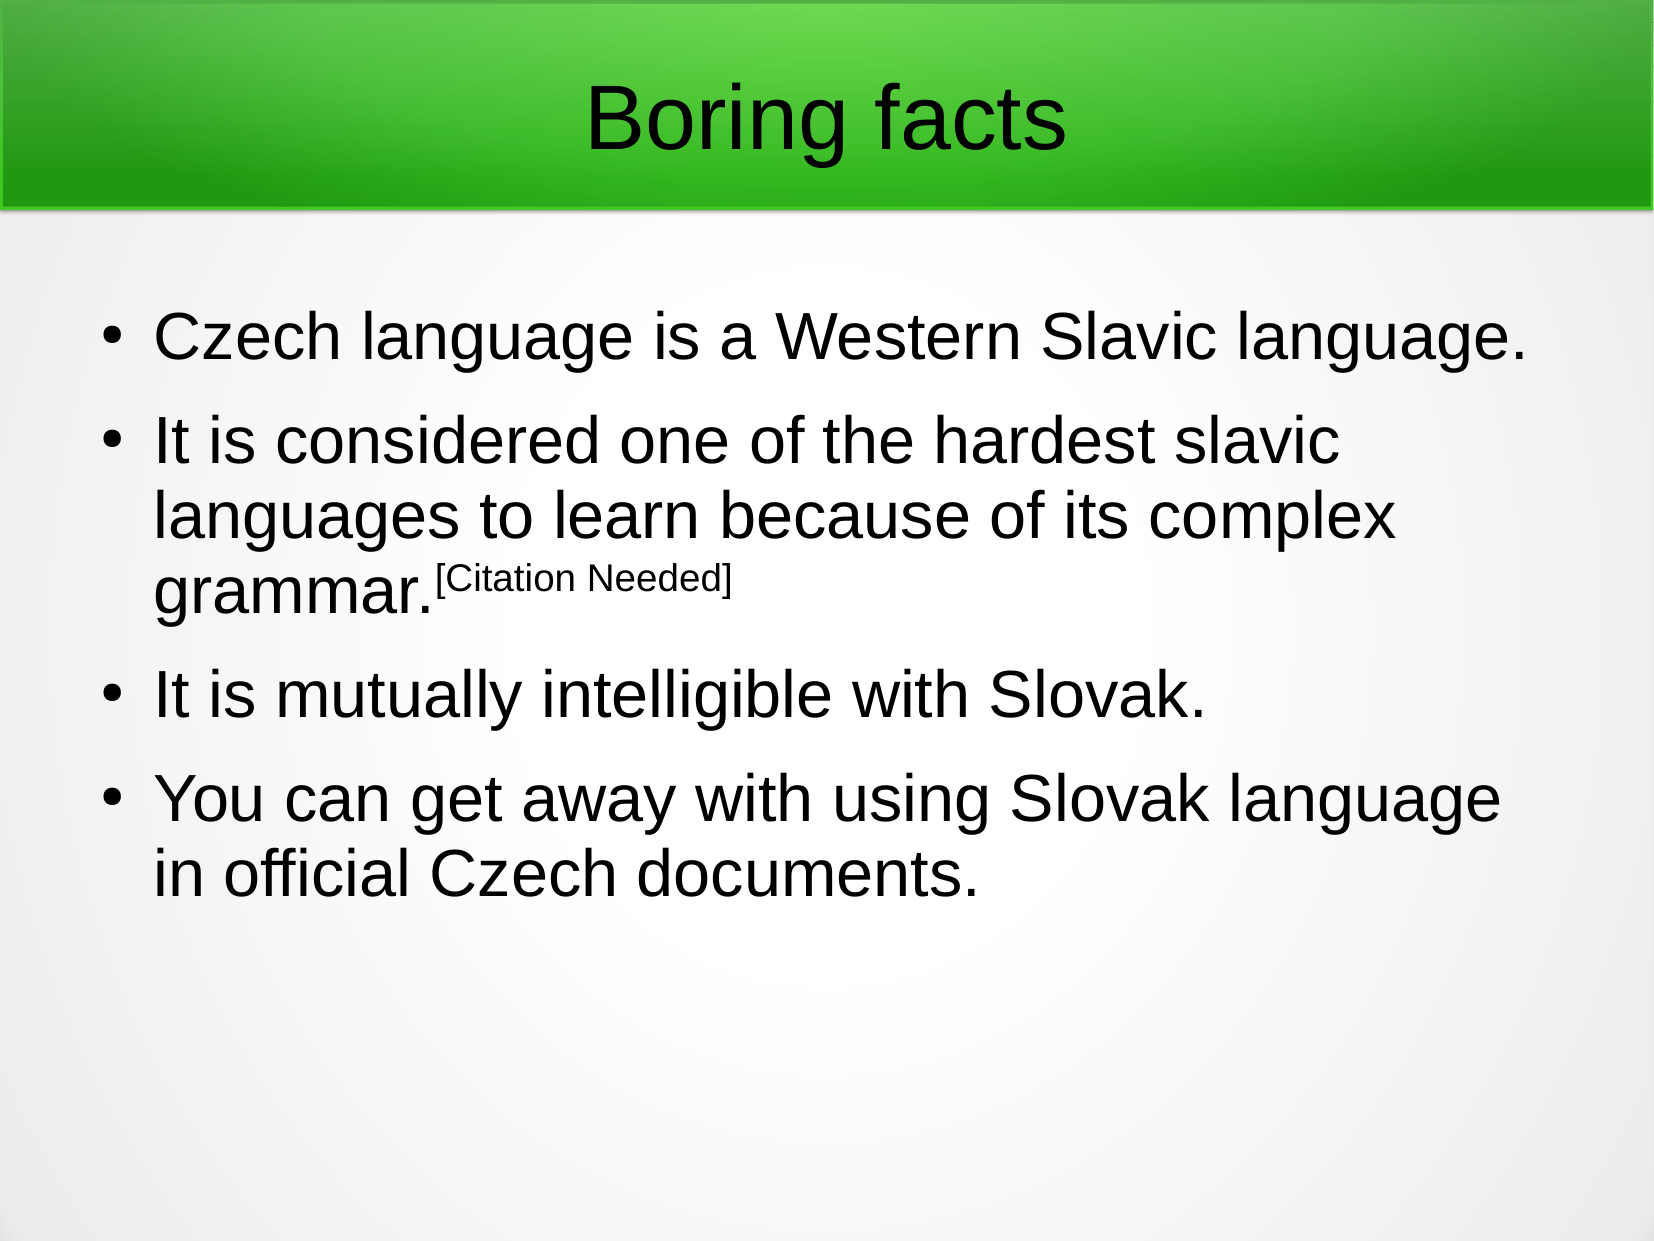

# Boring facts
Czech language is a Western Slavic language.
It is considered one of the hardest slavic languages to learn because of its complex grammar.[Citation Needed]
It is mutually intelligible with Slovak.
You can get away with using Slovak language in official Czech documents.